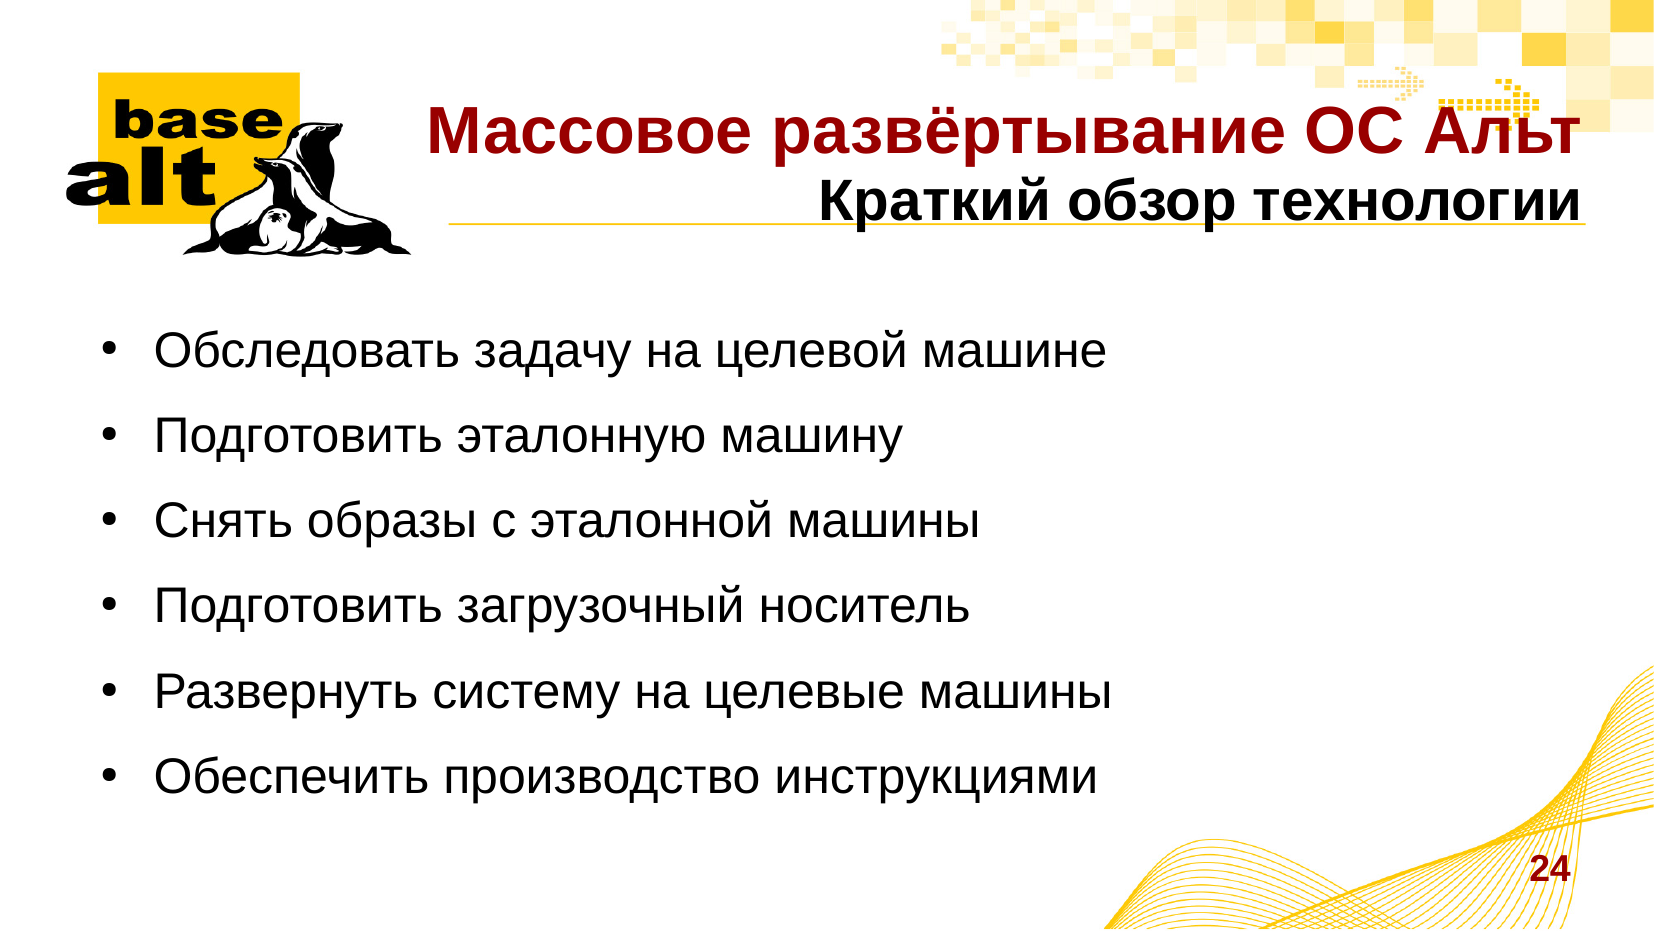

# Массовое развёртывание ОС Альт Краткий обзор технологии
Обследовать задачу на целевой машине
Подготовить эталонную машину
Снять образы с эталонной машины
Подготовить загрузочный носитель
Развернуть систему на целевые машины
Обеспечить производство инструкциями
24